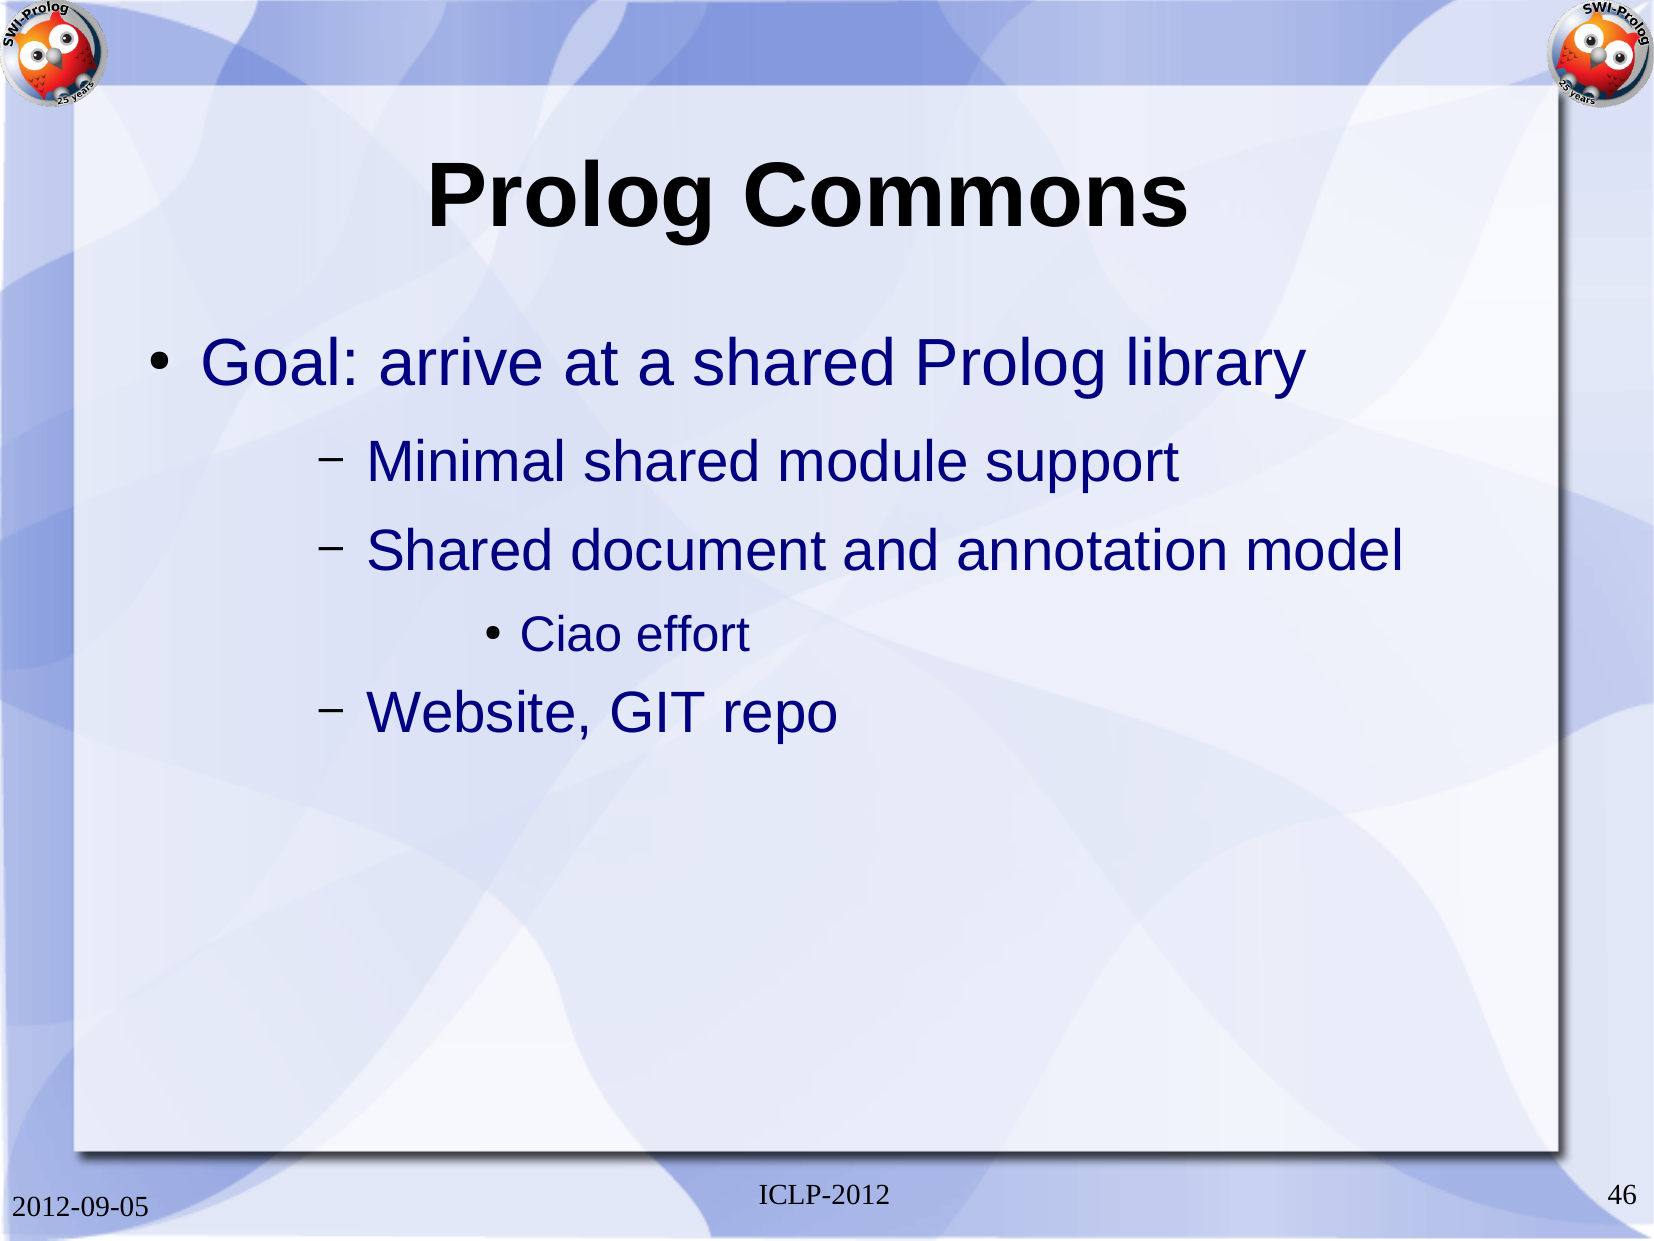

# Prolog Commons
Goal: arrive at a shared Prolog library
Minimal shared module support
Shared document and annotation model
Ciao effort
Website, GIT repo
ICLP-2012
46
2012-09-05